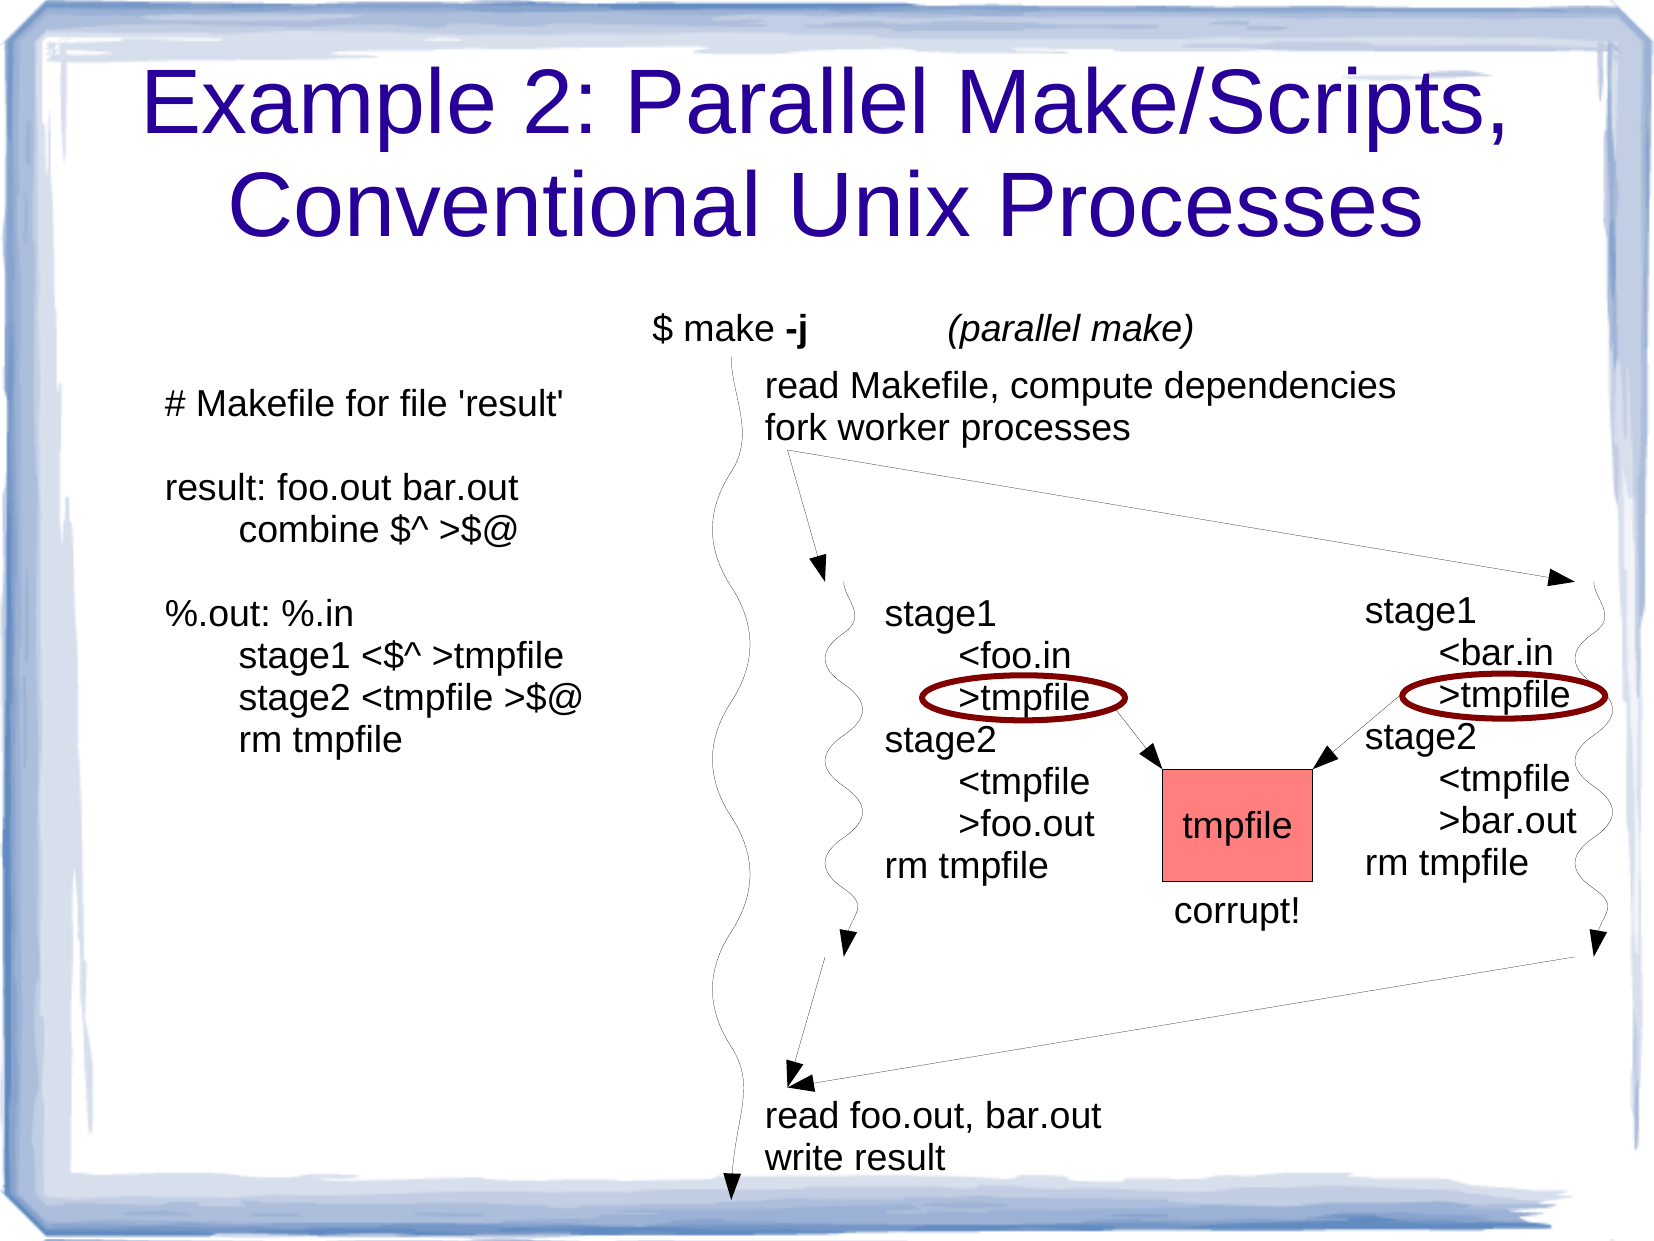

# Example 2: Parallel Make/Scripts, Conventional Unix Processes
$ make -j		(parallel make)
read Makefile, compute dependencies
fork worker processes
# Makefile for file 'result'
result: foo.out bar.out
	combine $^ >$@
%.out: %.in
	stage1 <$^ >tmpfile
	stage2 <tmpfile >$@
	rm tmpfile
stage1
	<bar.in
	>tmpfile
stage2
	<tmpfile
	>bar.out
rm tmpfile
stage1
	<foo.in
	>tmpfile
stage2
	<tmpfile
	>foo.out
rm tmpfile
tmpfile
corrupt!
read foo.out, bar.out
write result